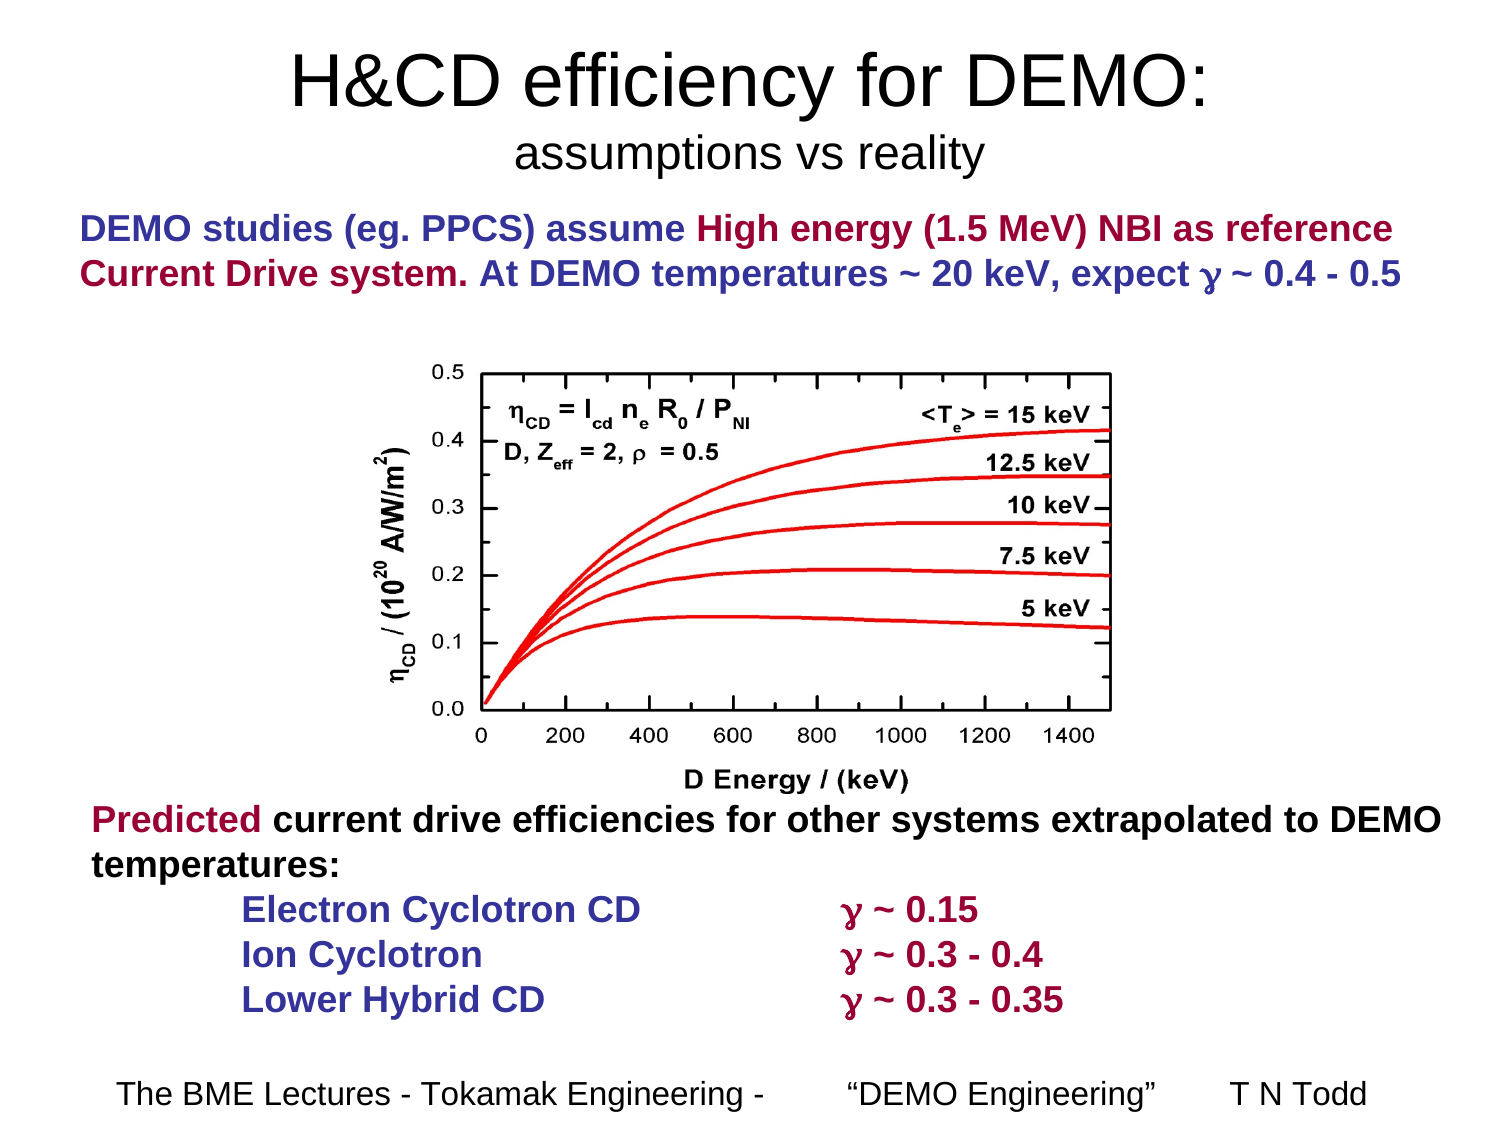

H&CD efficiency for DEMO:
assumptions vs reality
DEMO studies (eg. PPCS) assume High energy (1.5 MeV) NBI as reference Current Drive system. At DEMO temperatures ~ 20 keV, expect  ~ 0.4 - 0.5
Predicted current drive efficiencies for other systems extrapolated to DEMO temperatures:
	Electron Cyclotron CD		 ~ 0.15
	Ion Cyclotron			 ~ 0.3 - 0.4
	Lower Hybrid CD		 ~ 0.3 - 0.35